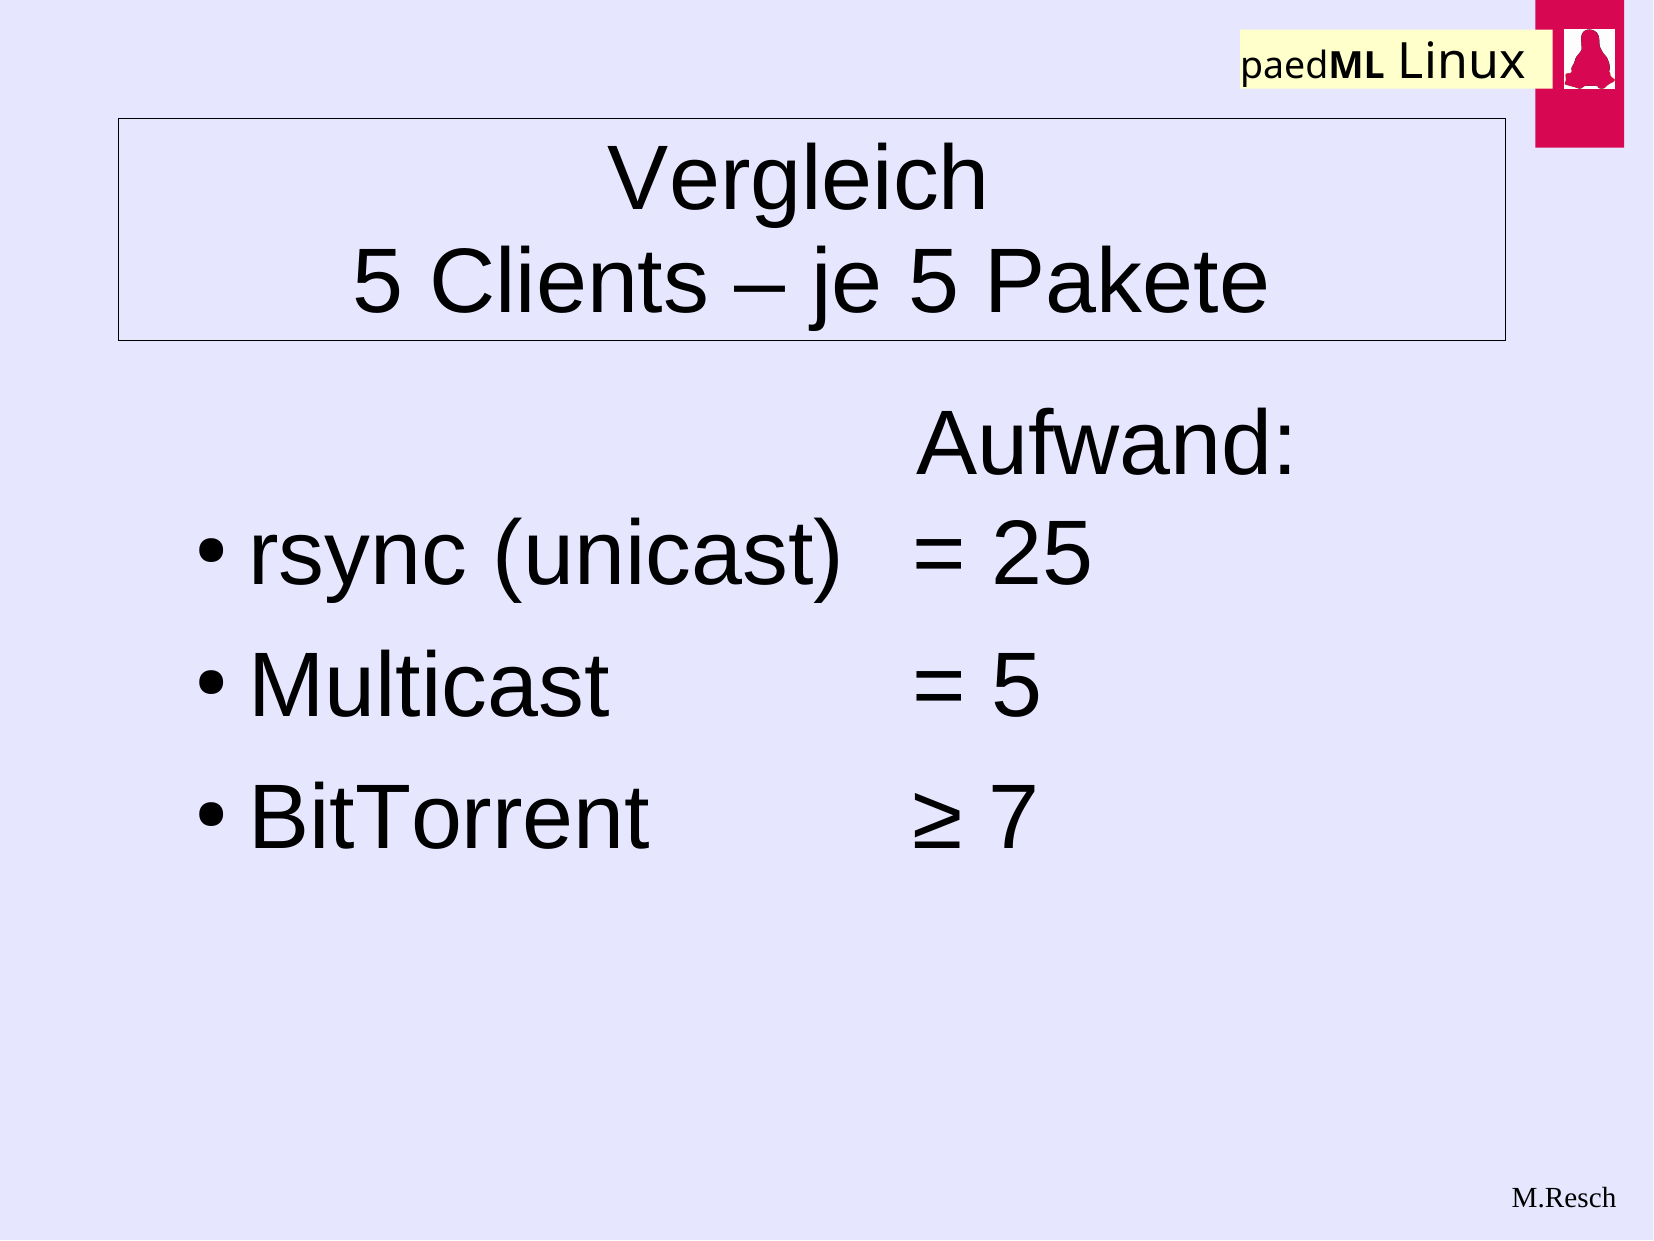

# Vergleich 5 Clients – je 5 Pakete
Aufwand:
rsync (unicast)	= 25
Multicast					= 5
BitTorrent				≥ 7
M.Resch